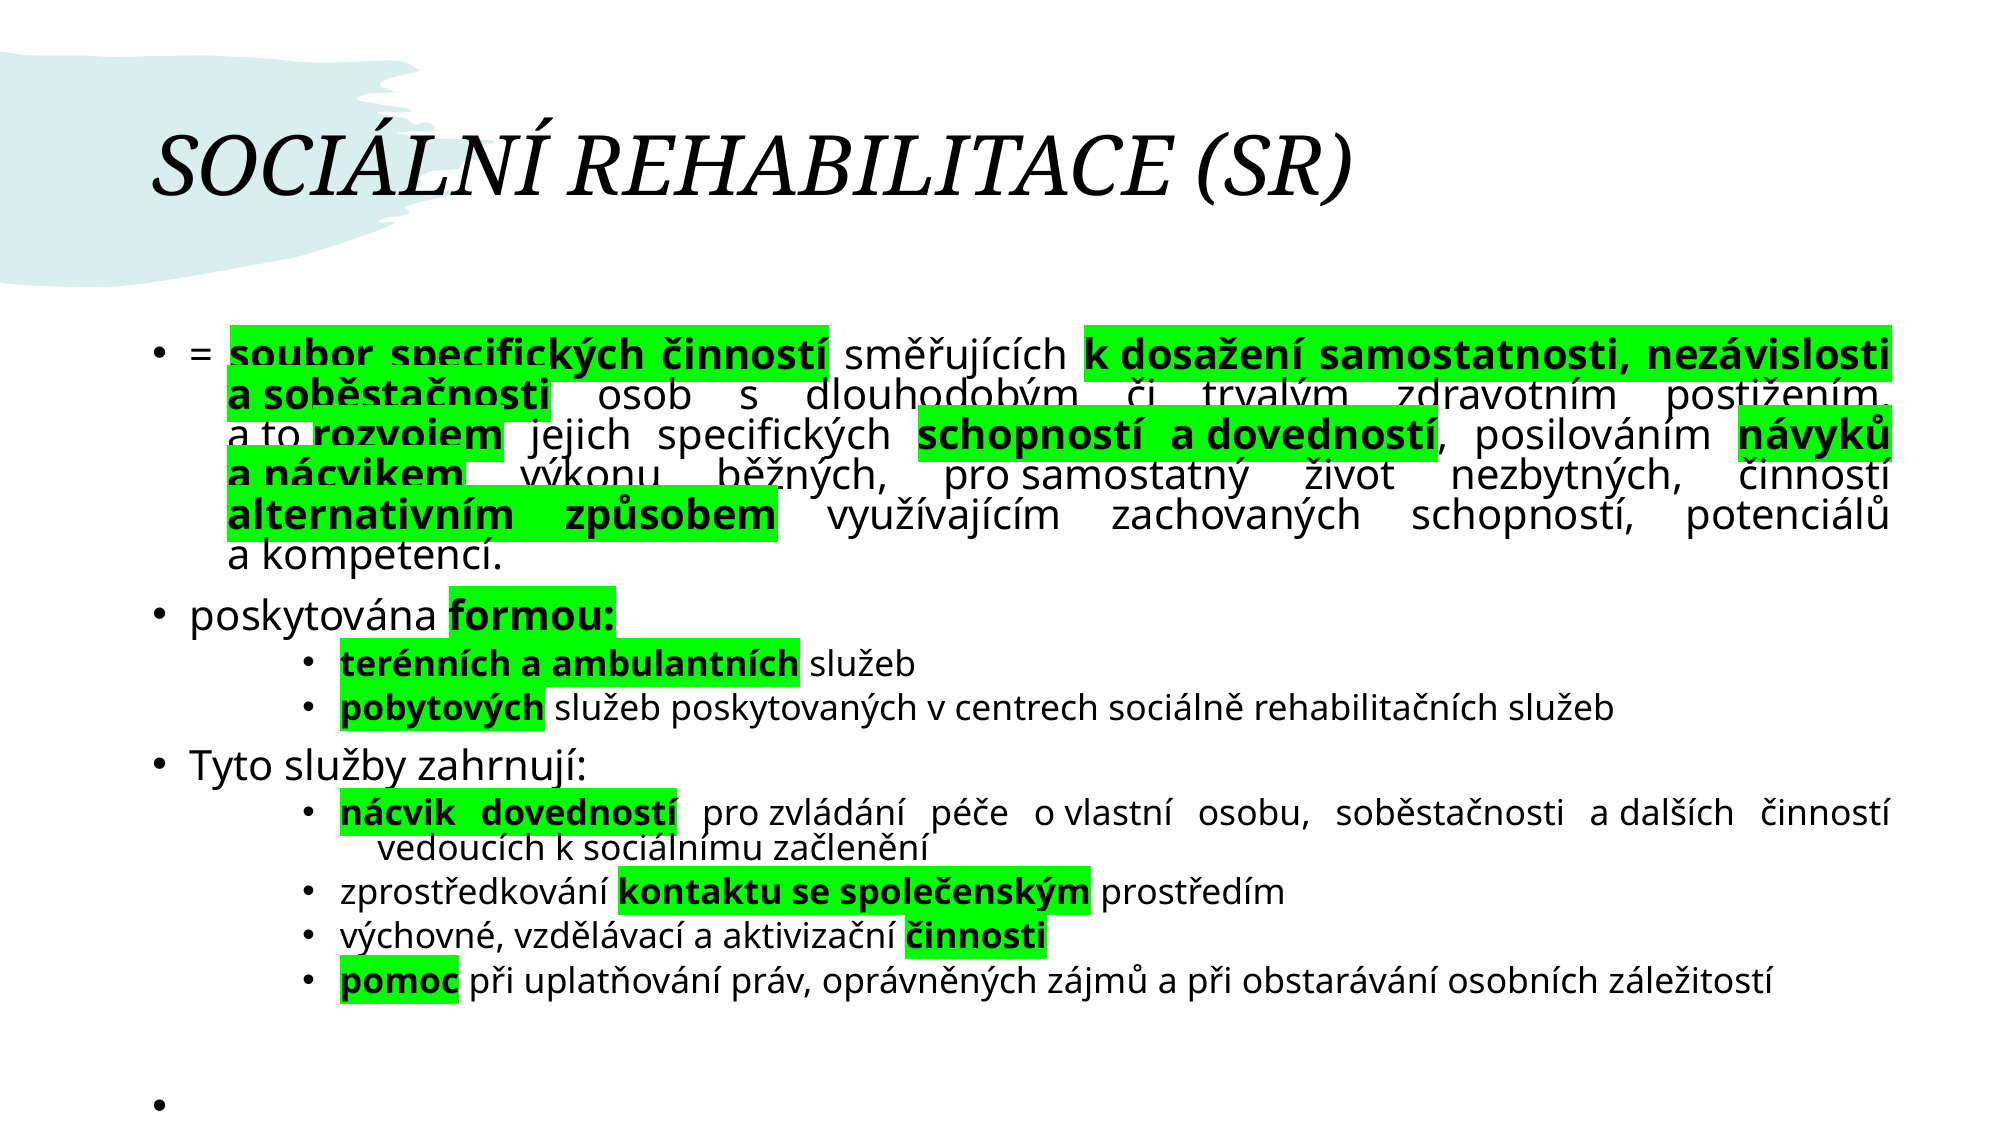

# SOCIÁLNÍ REHABILITACE (SR)
= soubor specifických činností směřujících k dosažení samostatnosti, nezávislosti a soběstačnosti osob s dlouhodobým či trvalým zdravotním postižením, a to rozvojem jejich specifických schopností a dovedností, posilováním návyků a nácvikem výkonu běžných, pro samostatný život nezbytných, činností alternativním způsobem využívajícím zachovaných schopností, potenciálů a kompetencí.
poskytována formou:
terénních a ambulantních služeb
pobytových služeb poskytovaných v centrech sociálně rehabilitačních služeb
Tyto služby zahrnují:
nácvik dovedností pro zvládání péče o vlastní osobu, soběstačnosti a dalších činností vedoucích k sociálnímu začlenění
zprostředkování kontaktu se společenským prostředím
výchovné, vzdělávací a aktivizační činnosti
pomoc při uplatňování práv, oprávněných zájmů a při obstarávání osobních záležitostí